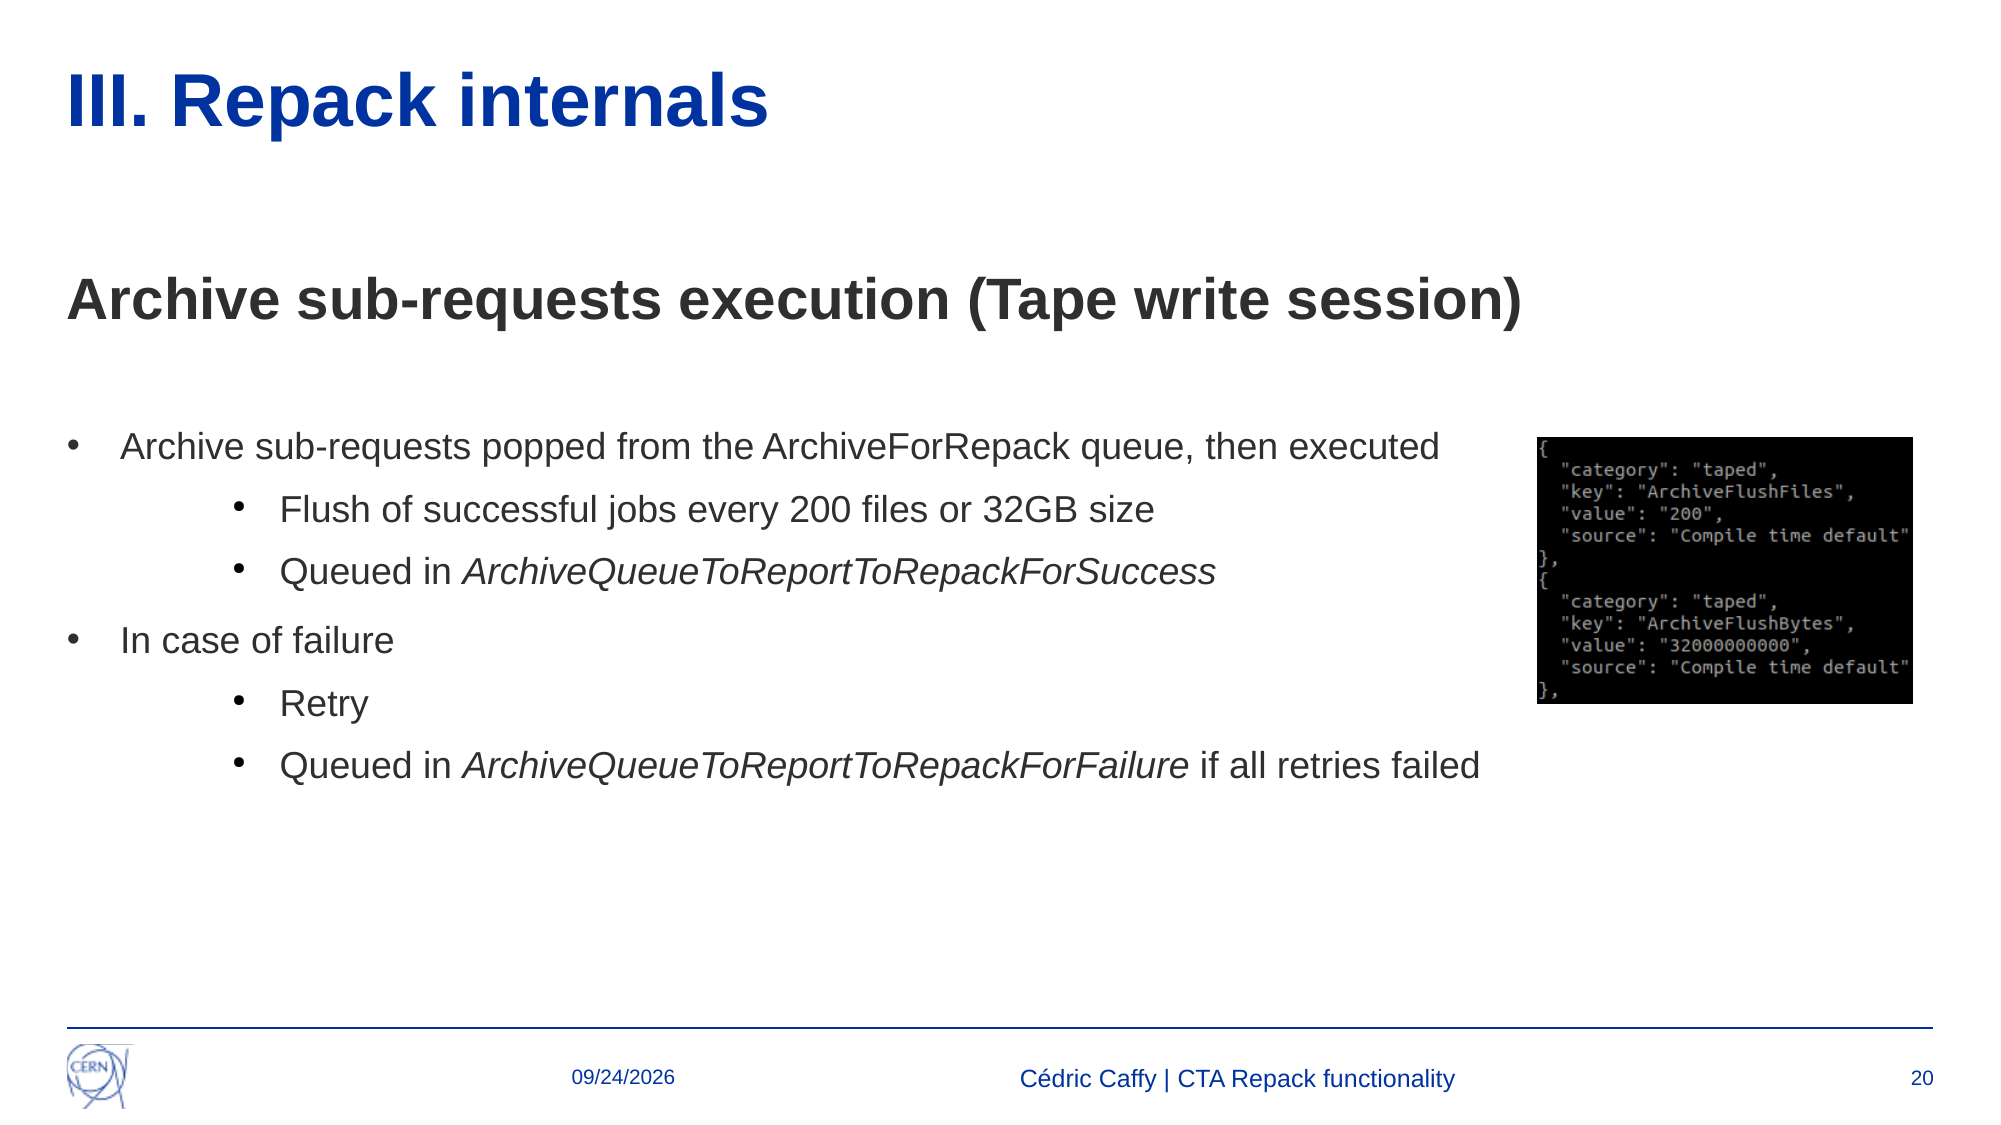

III. Repack internals
# Archive sub-requests execution (Tape write session)
Archive sub-requests popped from the ArchiveForRepack queue, then executed
Flush of successful jobs every 200 files or 32GB size
Queued in ArchiveQueueToReportToRepackForSuccess
In case of failure
Retry
Queued in ArchiveQueueToReportToRepackForFailure if all retries failed
Cédric Caffy | CTA Repack functionality